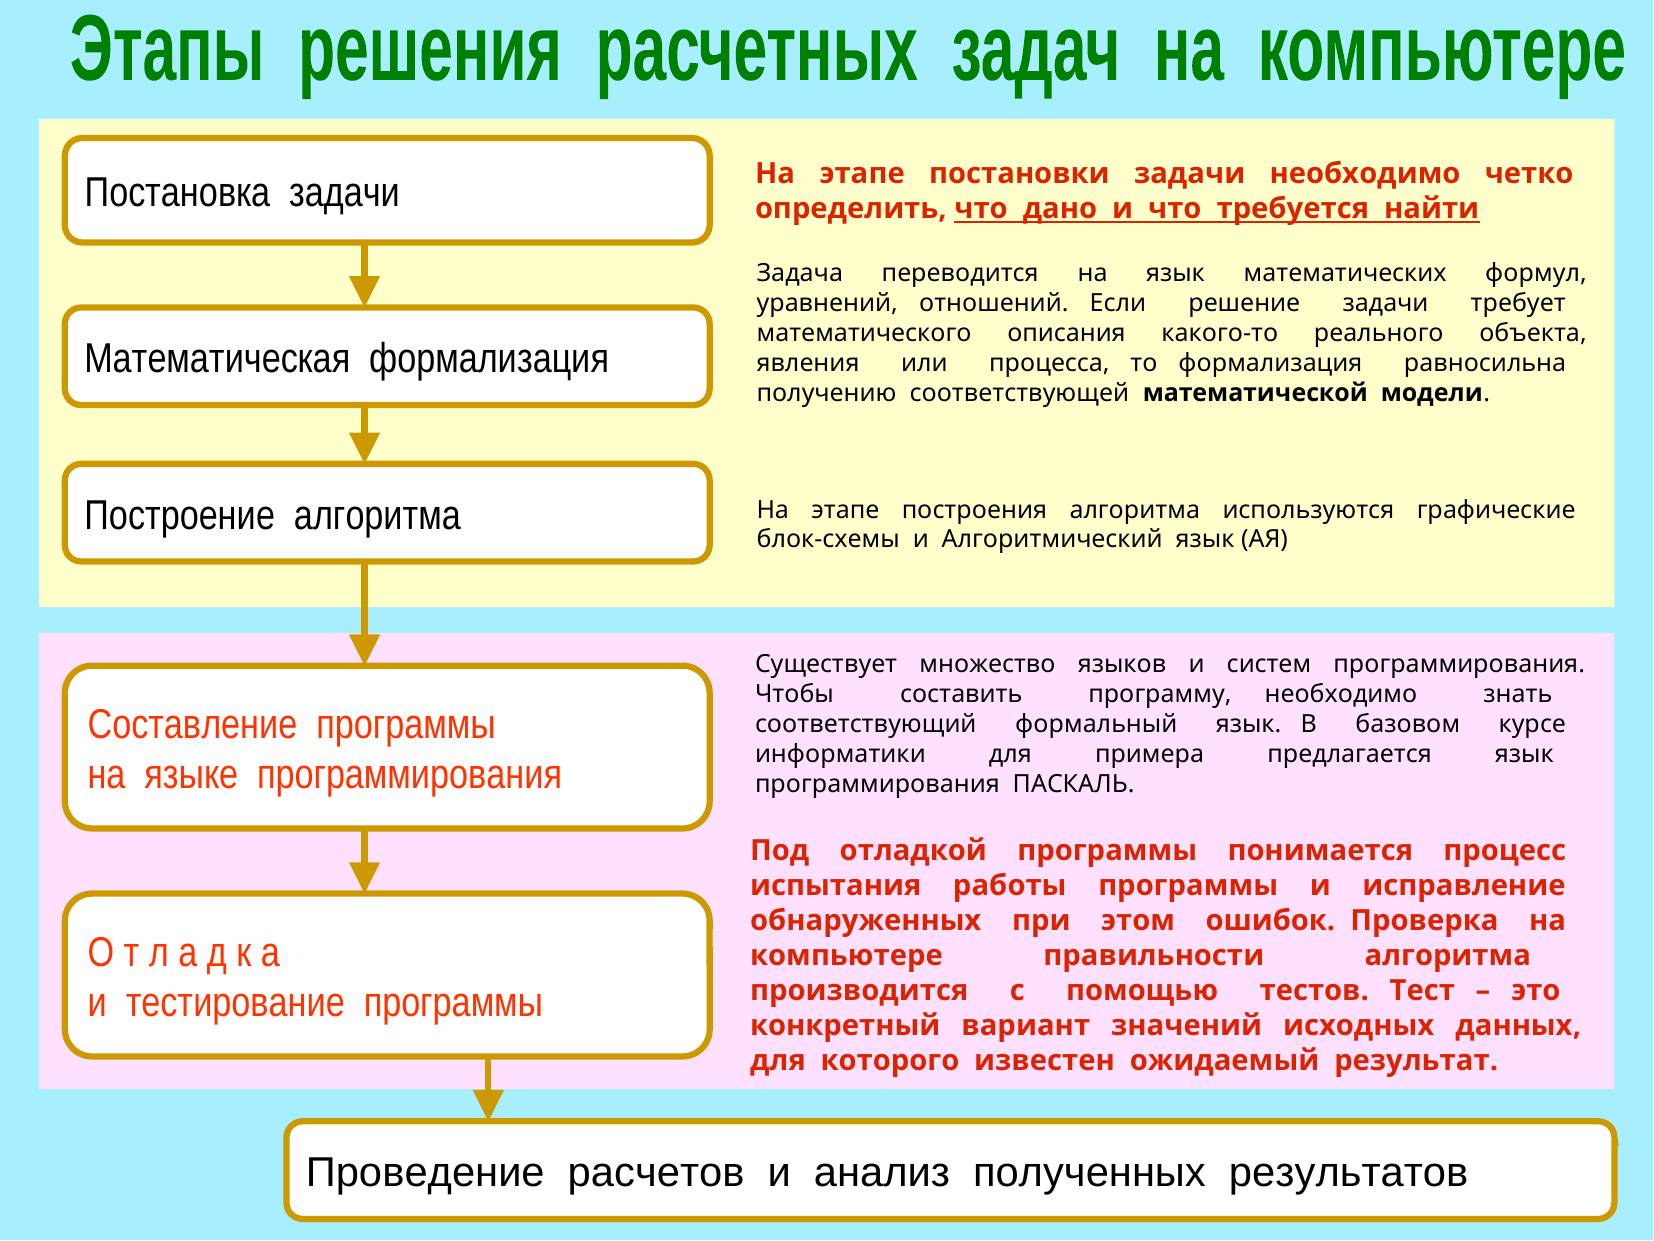

Этапы решения расчетных задач на компьютере
Постановка задачи
На этапе постановки задачи необходимо четко определить, что дано и что требуется найти
Задача переводится на язык математических формул, уравнений, отношений. Если решение задачи требует математического описания какого-то реального объекта, явления или процесса, то формализация равносильна получению соответствующей математической модели.
Математическая формализация
Построение алгоритма
На этапе построения алгоритма используются графические блок-схемы и Алгоритмический язык (АЯ)
Существует множество языков и систем программирования. Чтобы составить программу, необходимо знать соответствующий формальный язык. В базовом курсе информатики для примера предлагается язык программирования ПАСКАЛЬ.
Составление программы
на языке программирования
Под отладкой программы понимается процесс испытания работы программы и исправление обнаруженных при этом ошибок. Проверка на компьютере правильности алгоритма производится с помощью тестов. Тест – это конкретный вариант значений исходных данных, для которого известен ожидаемый результат.
О т л а д к а
и тестирование программы
Проведение расчетов и анализ полученных результатов